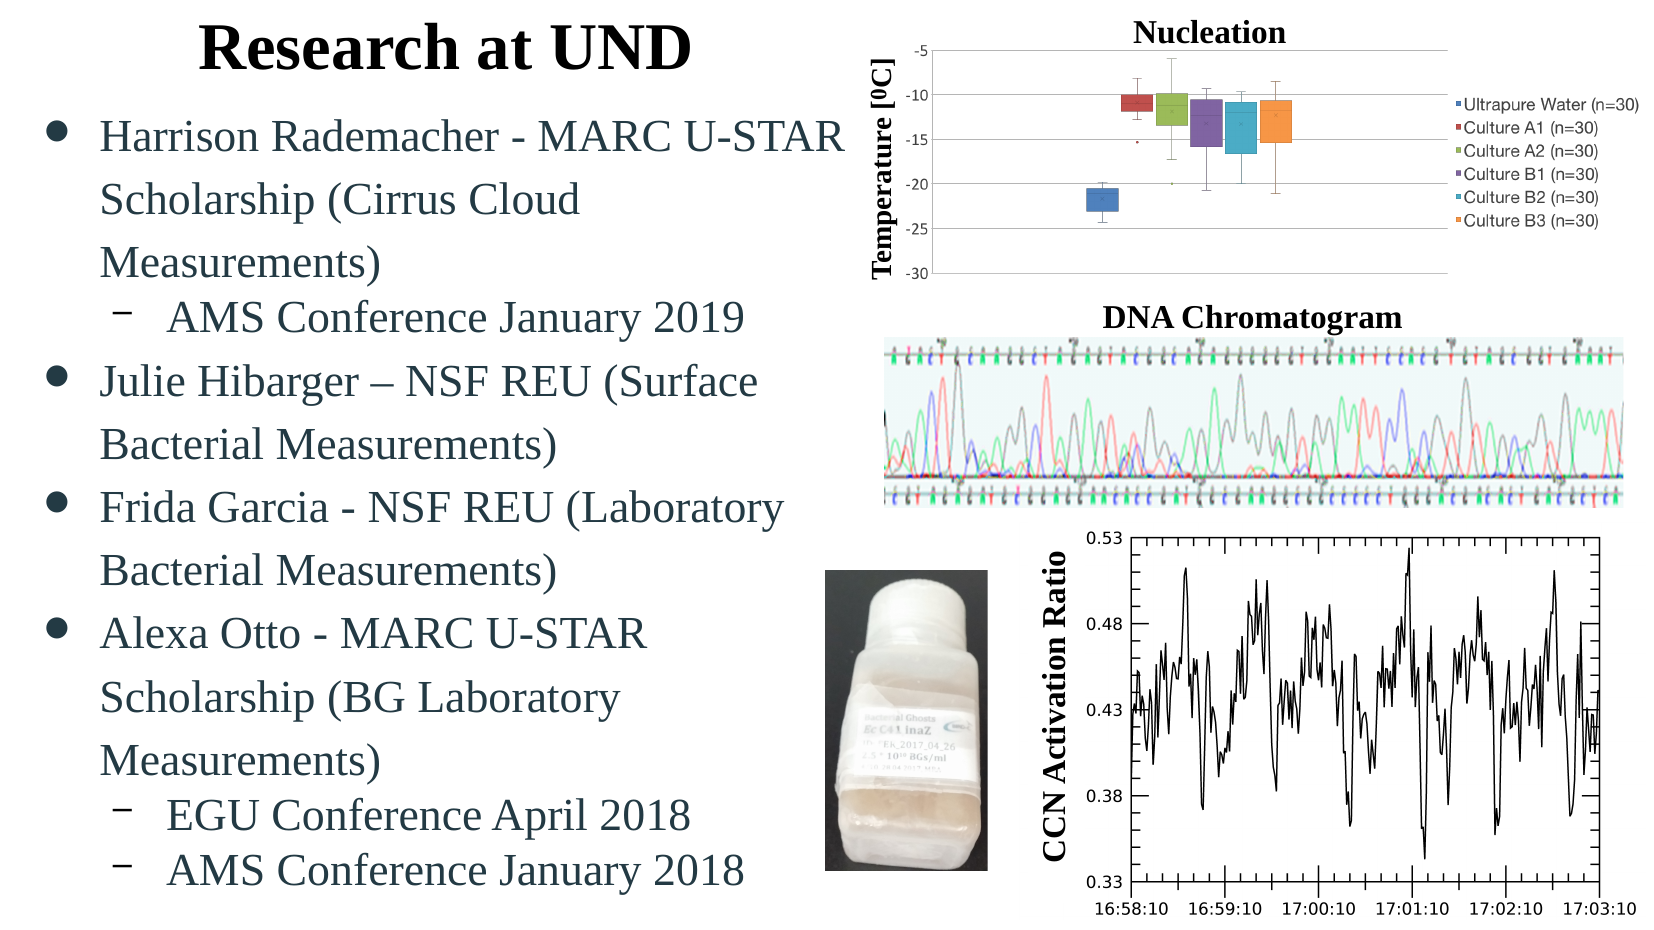

# Research at UND
Nucleation
Harrison Rademacher - MARC U-STAR Scholarship (Cirrus Cloud Measurements)
AMS Conference January 2019
Julie Hibarger – NSF REU (Surface Bacterial Measurements)
Frida Garcia - NSF REU (Laboratory Bacterial Measurements)
Alexa Otto - MARC U-STAR Scholarship (BG Laboratory Measurements)
EGU Conference April 2018
AMS Conference January 2018
Temperature [0C]
DNA Chromatogram
CCN Activation Ratio